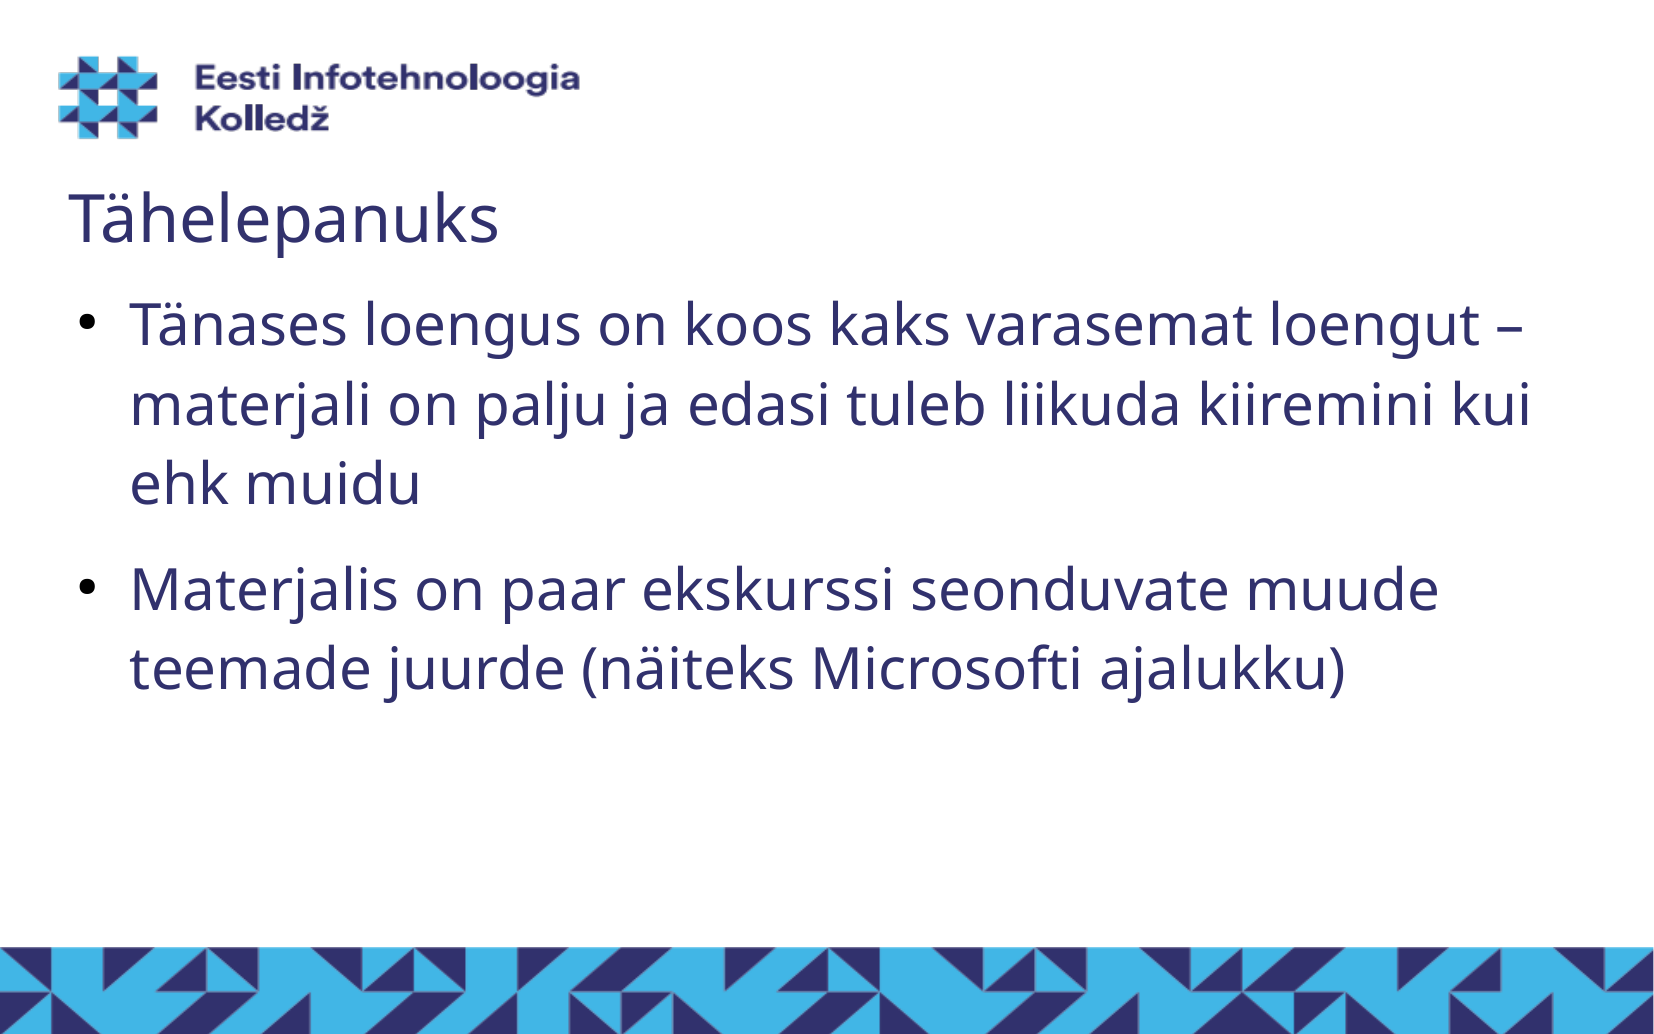

# Tähelepanuks
Tänases loengus on koos kaks varasemat loengut – materjali on palju ja edasi tuleb liikuda kiiremini kui ehk muidu
Materjalis on paar ekskurssi seonduvate muude teemade juurde (näiteks Microsofti ajalukku)